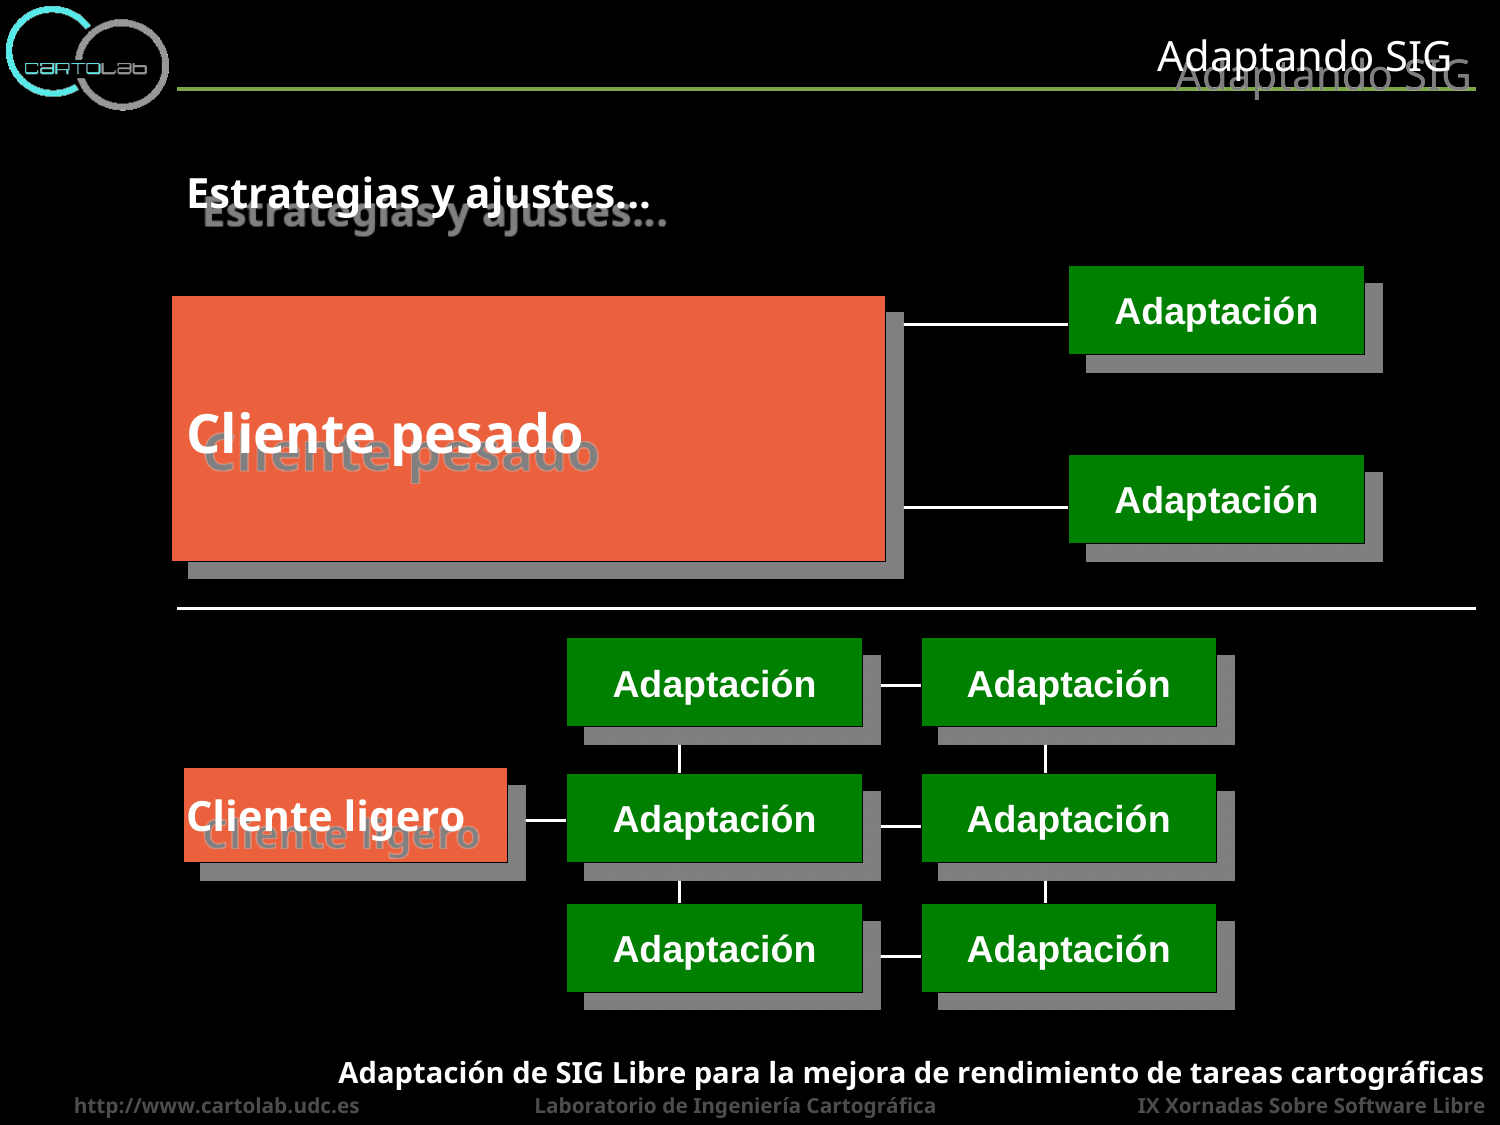

Adaptando SIG
Estrategias y ajustes...
Cliente pesado
Cliente ligero
Adaptación
Adaptación
Adaptación
Adaptación
Adaptación
Adaptación
Adaptación
Adaptación